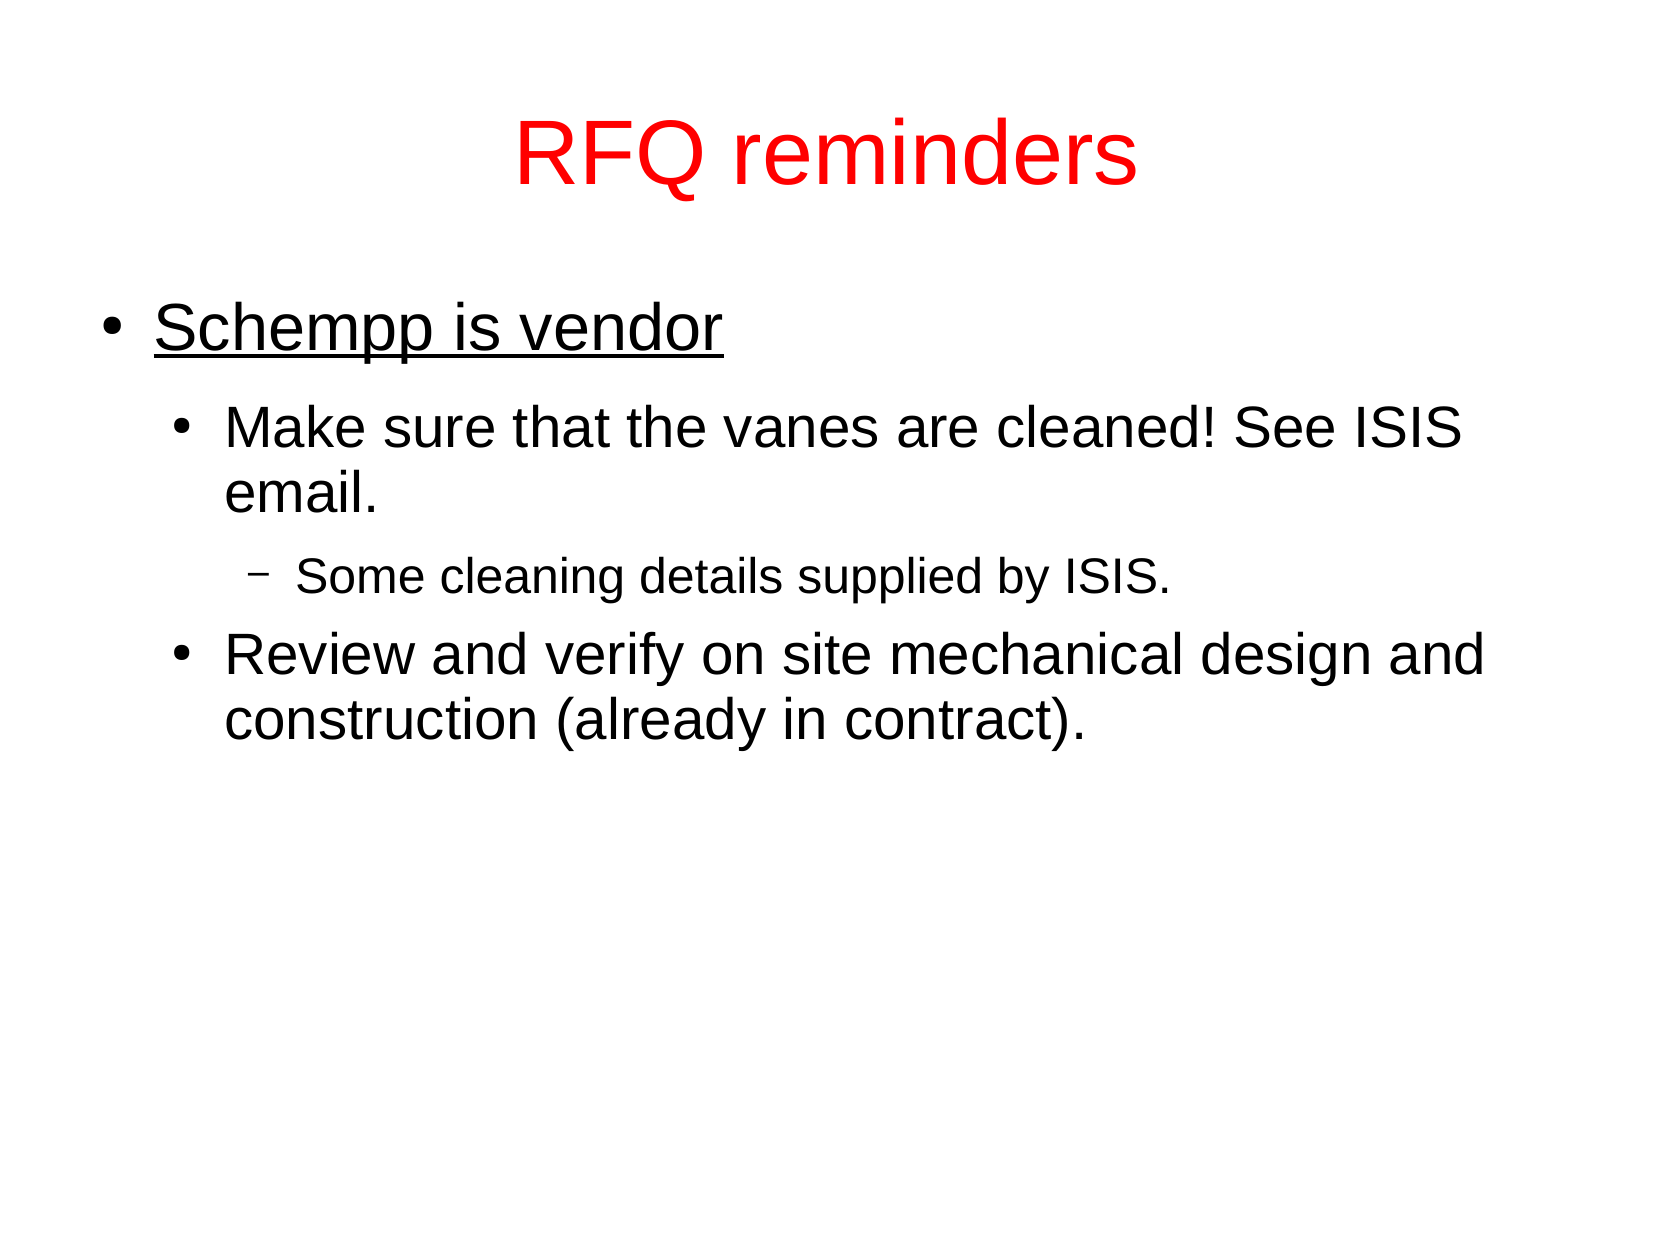

# RFQ reminders
Schempp is vendor
Make sure that the vanes are cleaned! See ISIS email.
Some cleaning details supplied by ISIS.
Review and verify on site mechanical design and construction (already in contract).